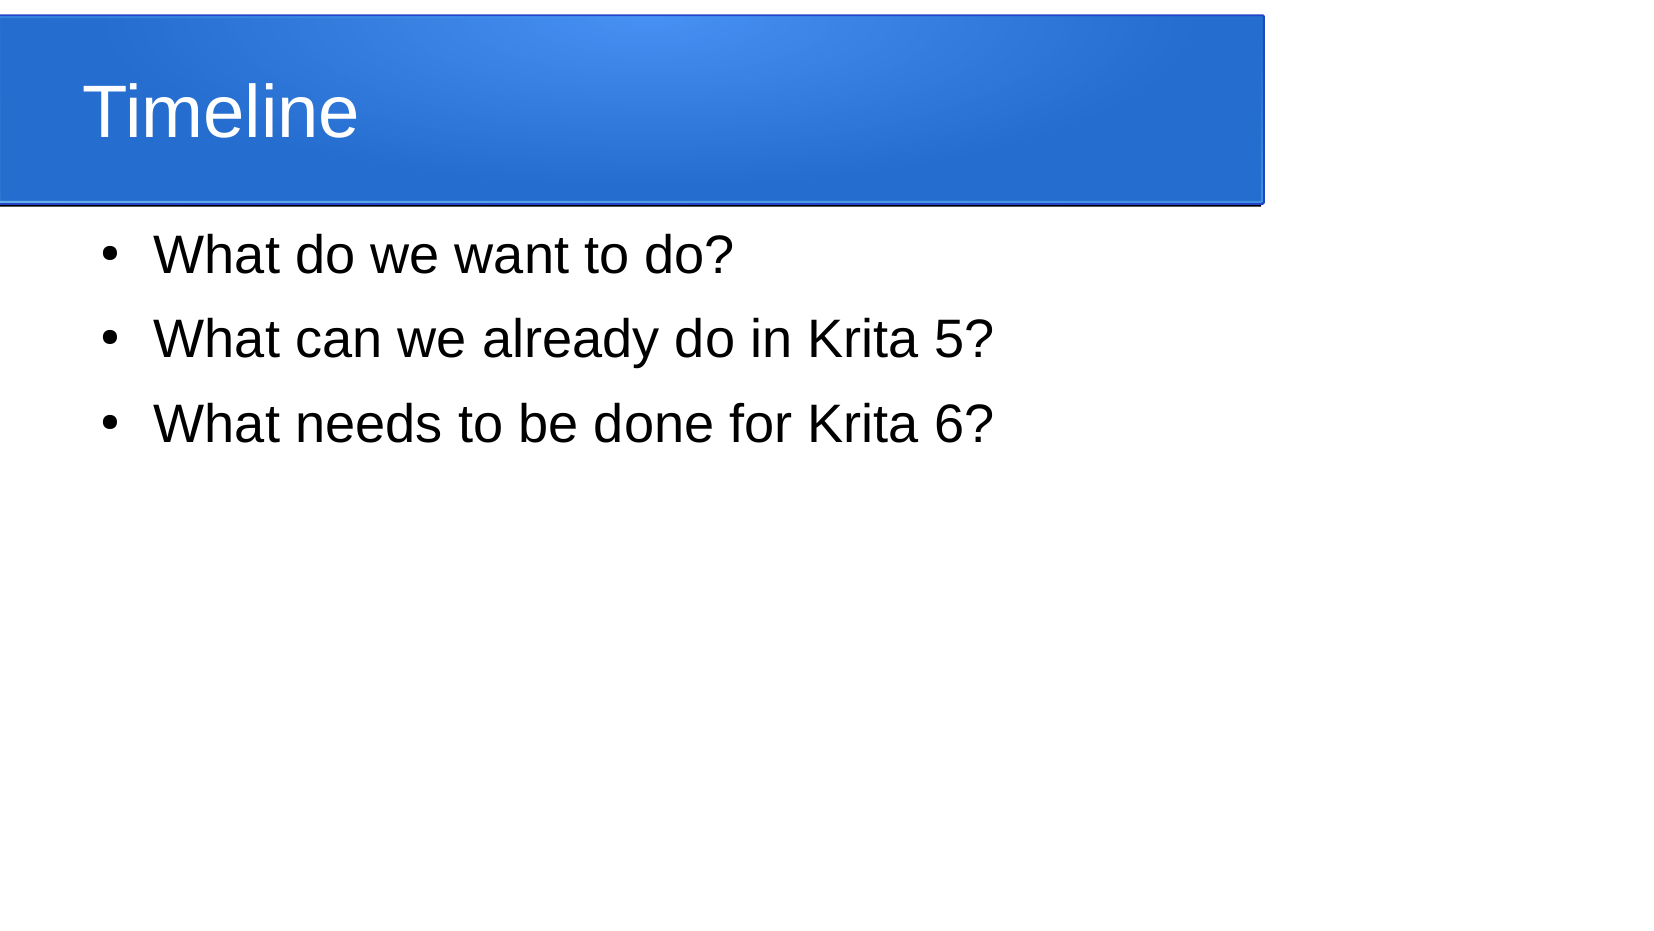

# Timeline
What do we want to do?
What can we already do in Krita 5?
What needs to be done for Krita 6?